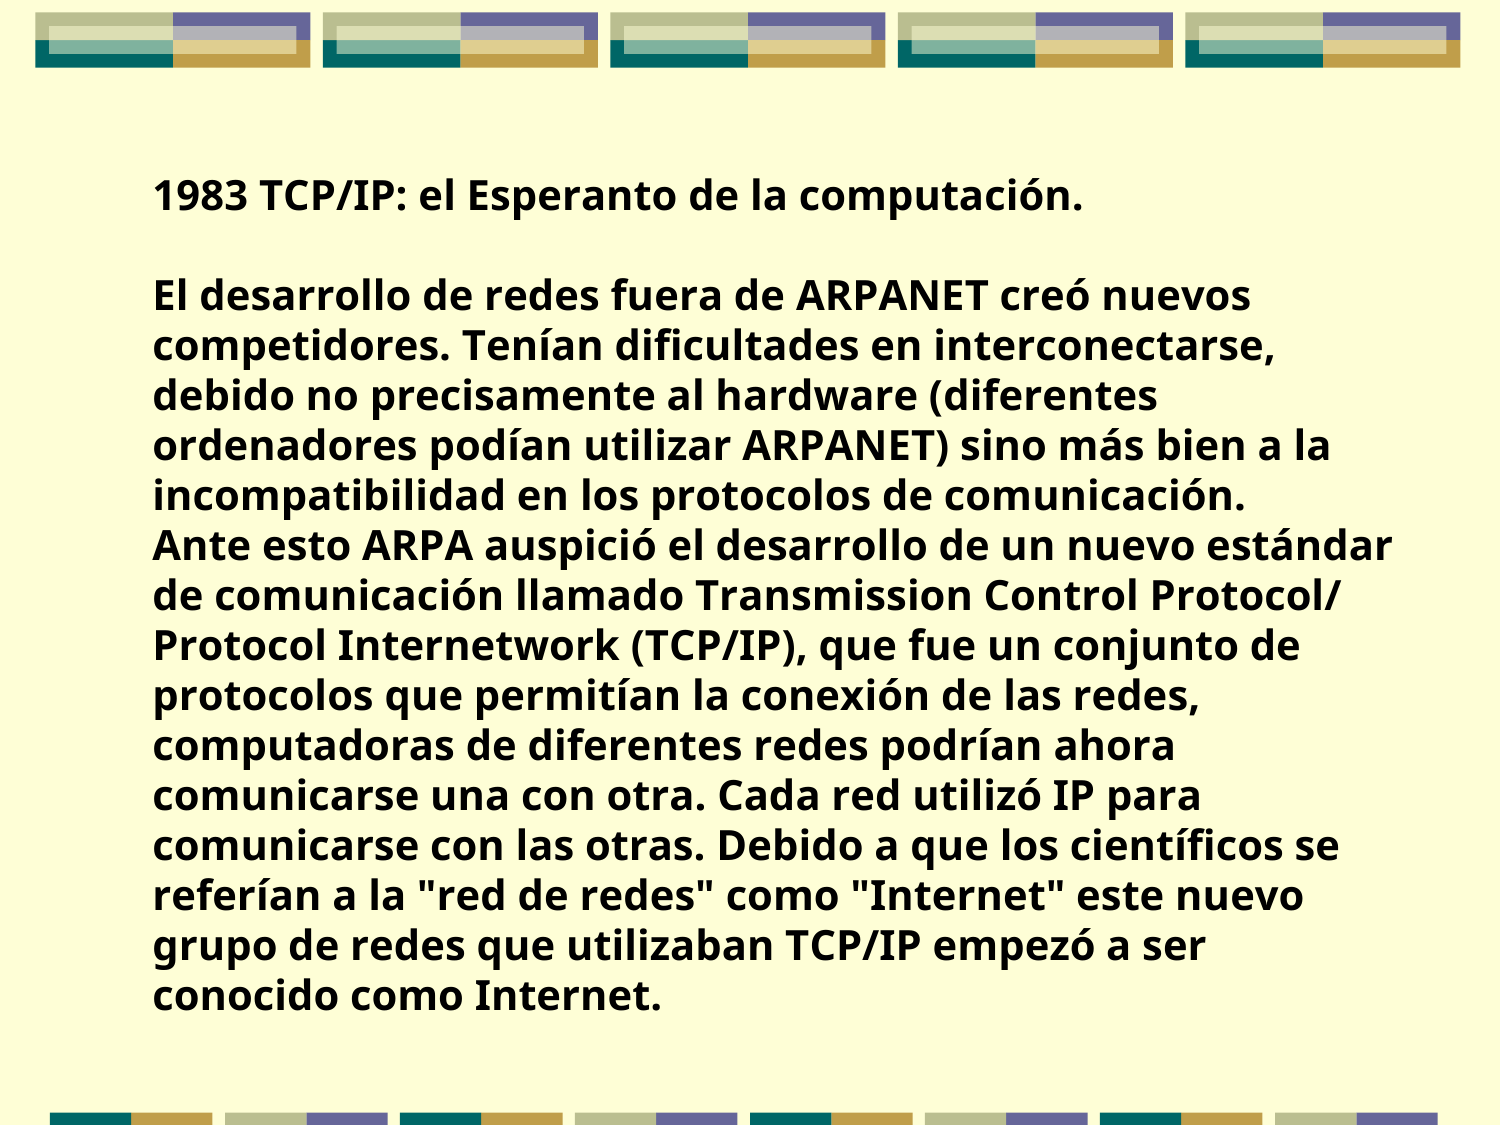

# 1983 TCP/IP: el Esperanto de la computación. El desarrollo de redes fuera de ARPANET creó nuevos competidores. Tenían dificultades en interconectarse, debido no precisamente al hardware (diferentes ordenadores podían utilizar ARPANET) sino más bien a la incompatibilidad en los protocolos de comunicación. Ante esto ARPA auspició el desarrollo de un nuevo estándar de comunicación llamado Transmission Control Protocol/ Protocol Internetwork (TCP/IP), que fue un conjunto de protocolos que permitían la conexión de las redes, computadoras de diferentes redes podrían ahora comunicarse una con otra. Cada red utilizó IP para comunicarse con las otras. Debido a que los científicos se referían a la "red de redes" como "Internet" este nuevo grupo de redes que utilizaban TCP/IP empezó a ser conocido como Internet.